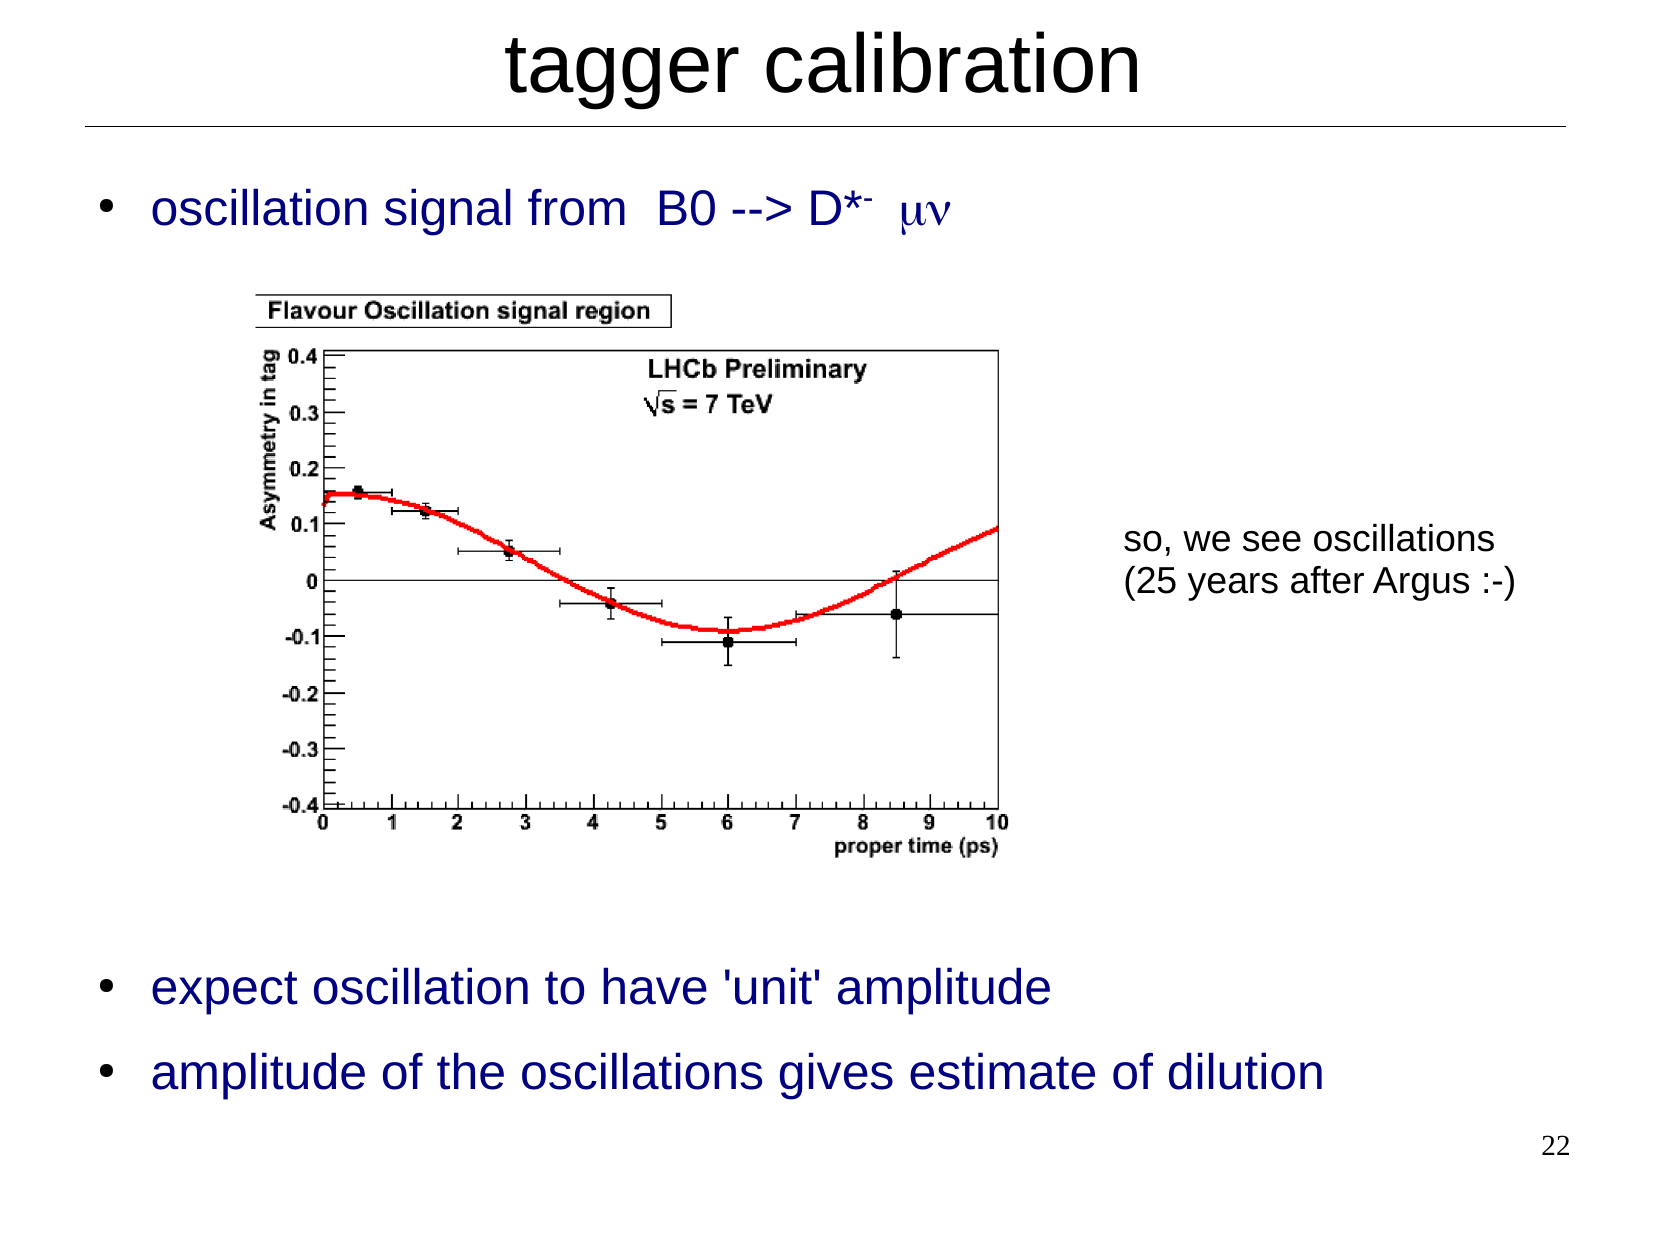

# tagger calibration
oscillation signal from B0 --> D*- mn
so, we see oscillations
(25 years after Argus :-)
expect oscillation to have 'unit' amplitude
amplitude of the oscillations gives estimate of dilution
22